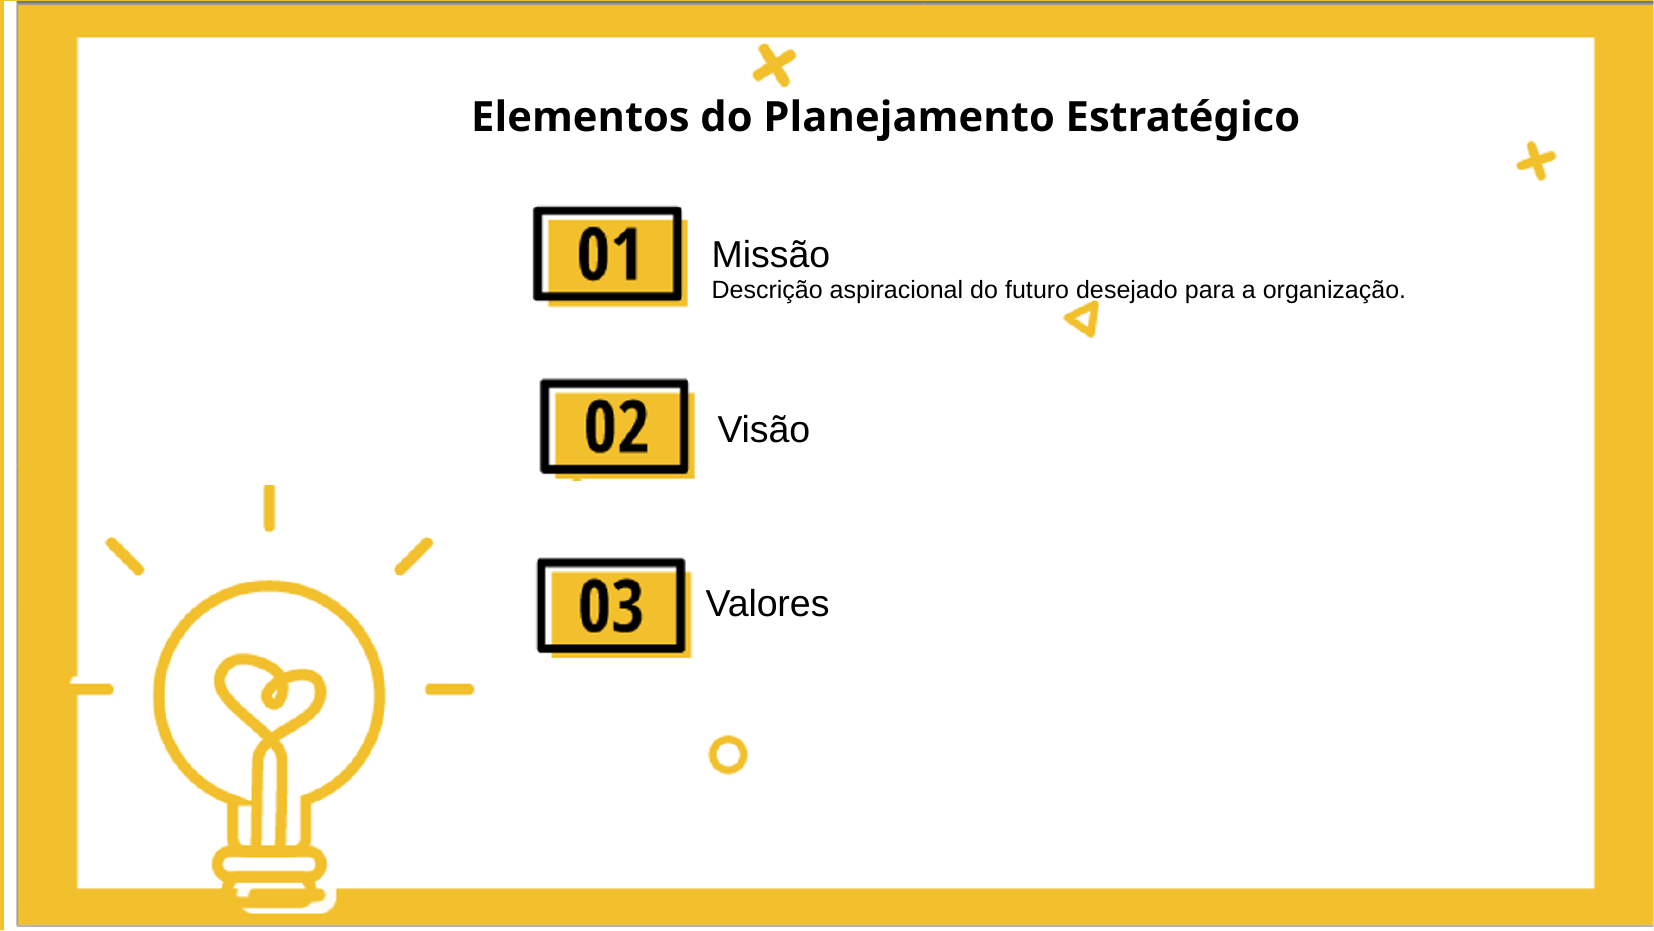

Elementos do Planejamento Estratégico
Missão
Descrição aspiracional do futuro desejado para a organização.
Visão
Maximiza o uso eficiente dos recursos.
Valores